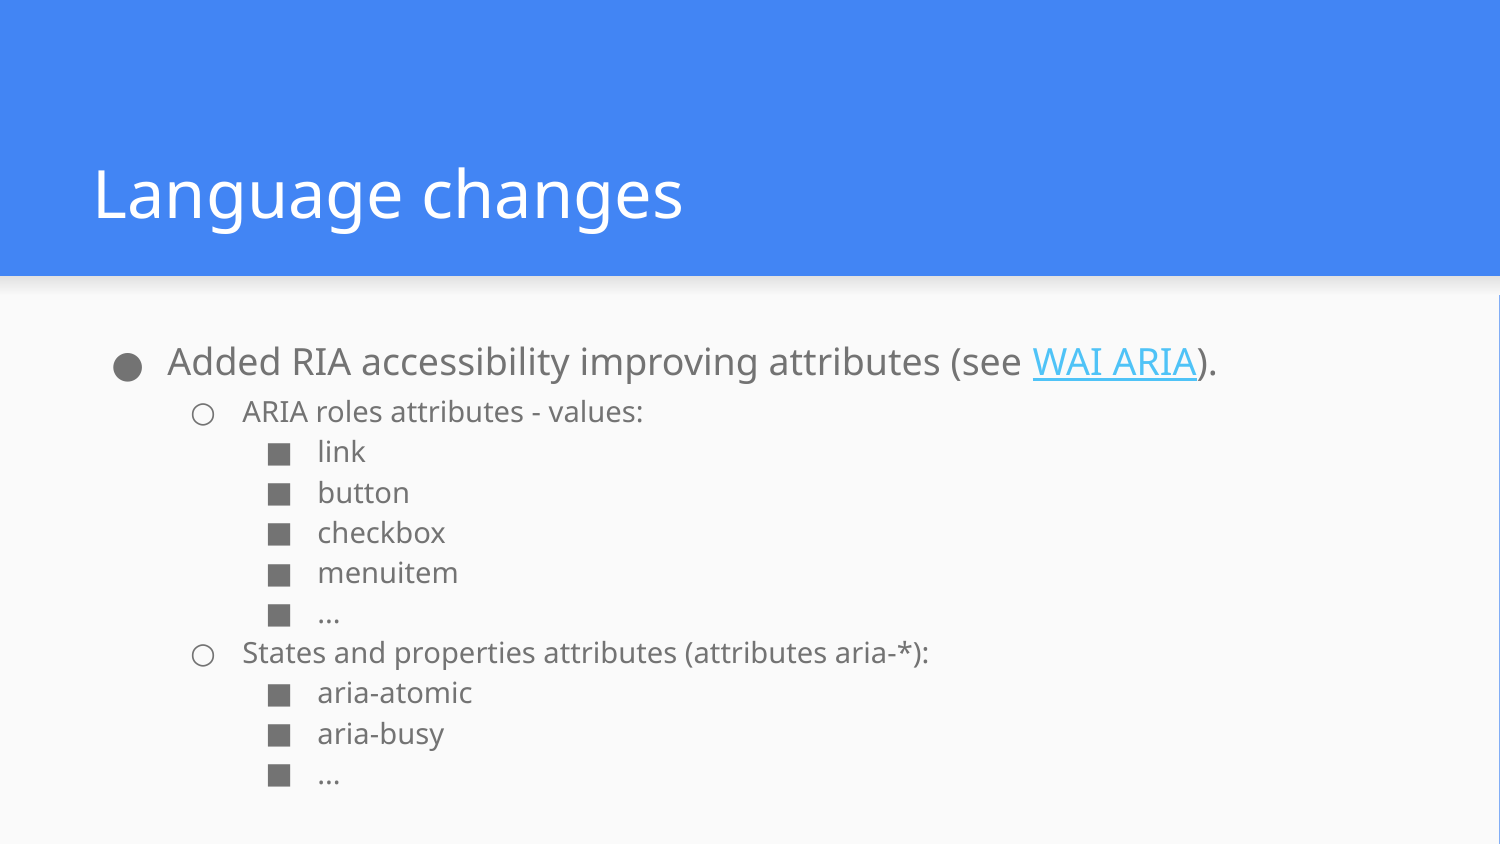

# Language changes
Added RIA accessibility improving attributes (see WAI ARIA).
ARIA roles attributes - values:
link
button
checkbox
menuitem
...
States and properties attributes (attributes aria-*):
aria-atomic
aria-busy
...